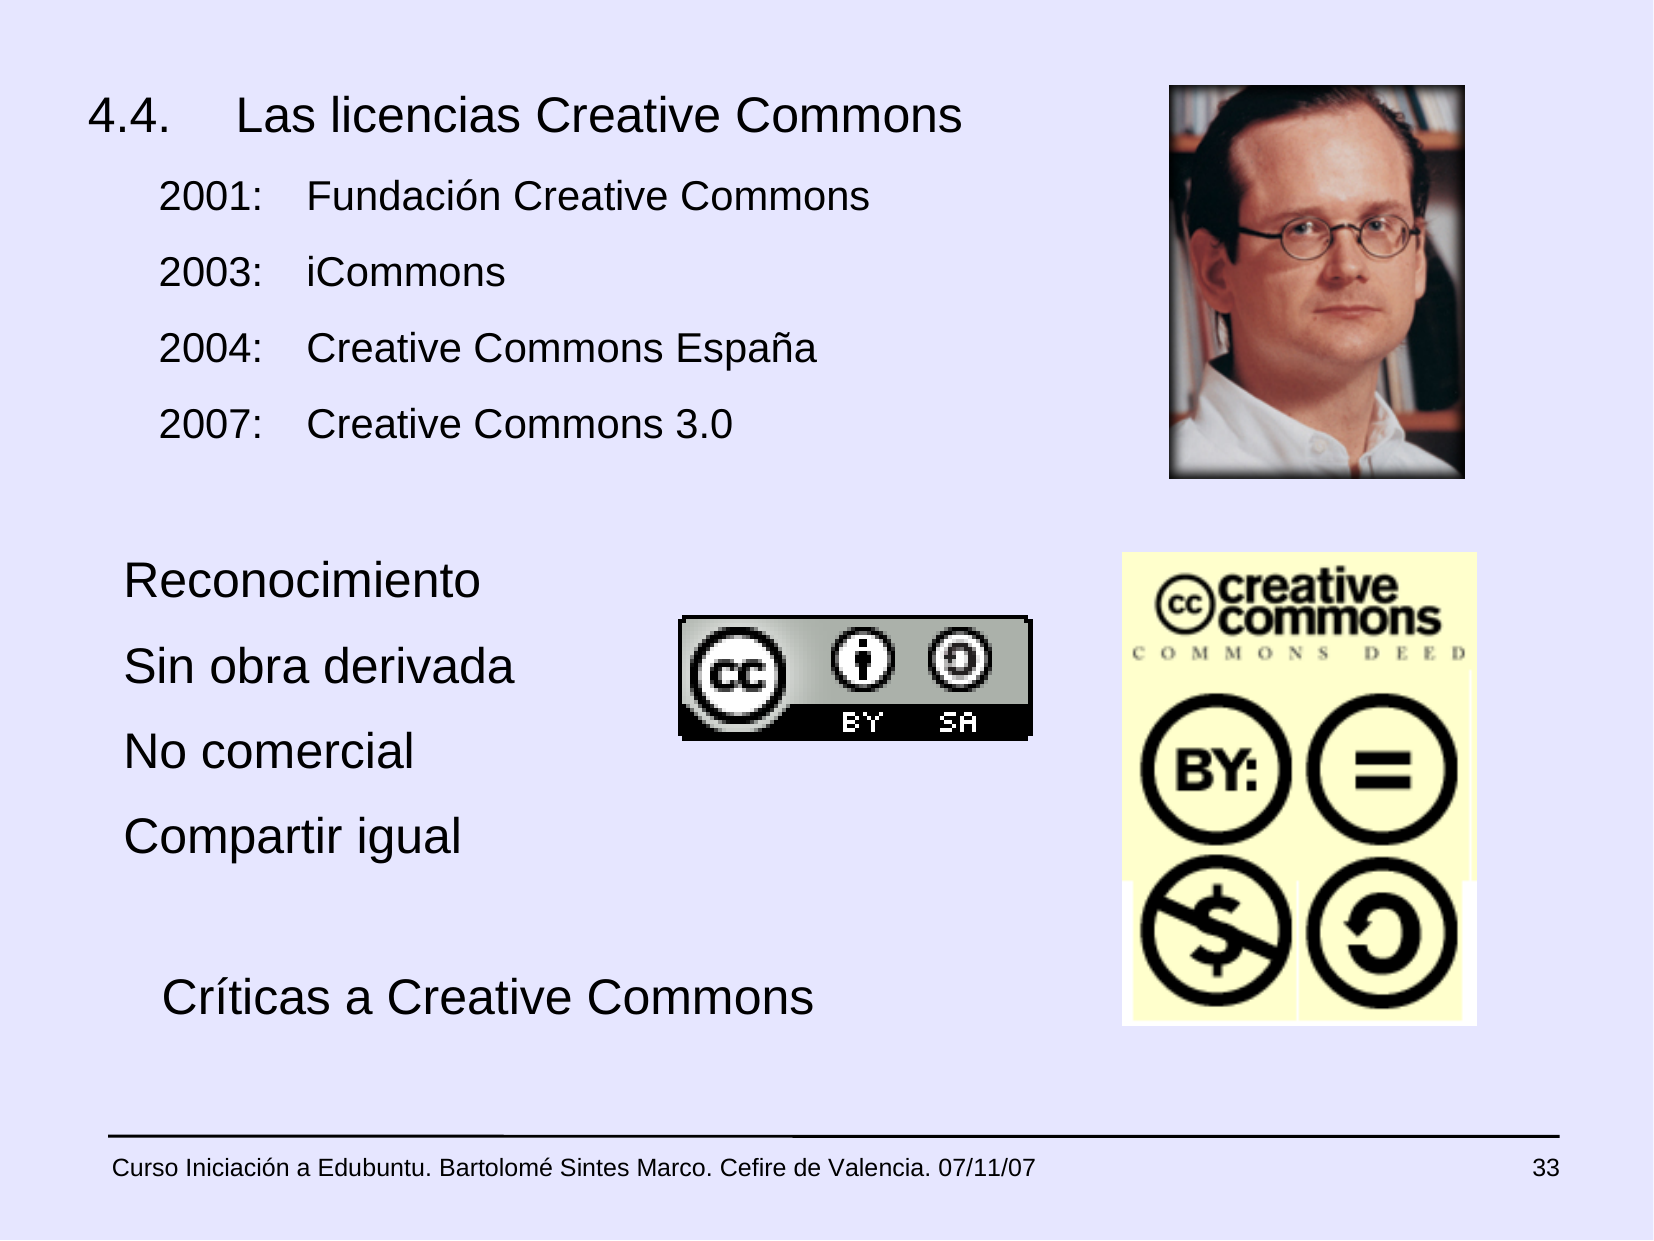

4.4.	Las licencias Creative Commons
2001: 	Fundación Creative Commons
2003: 	iCommons
2004:	Creative Commons España
2007:	Creative Commons 3.0
Reconocimiento
Sin obra derivada
No comercial
Compartir igual
	Críticas a Creative Commons